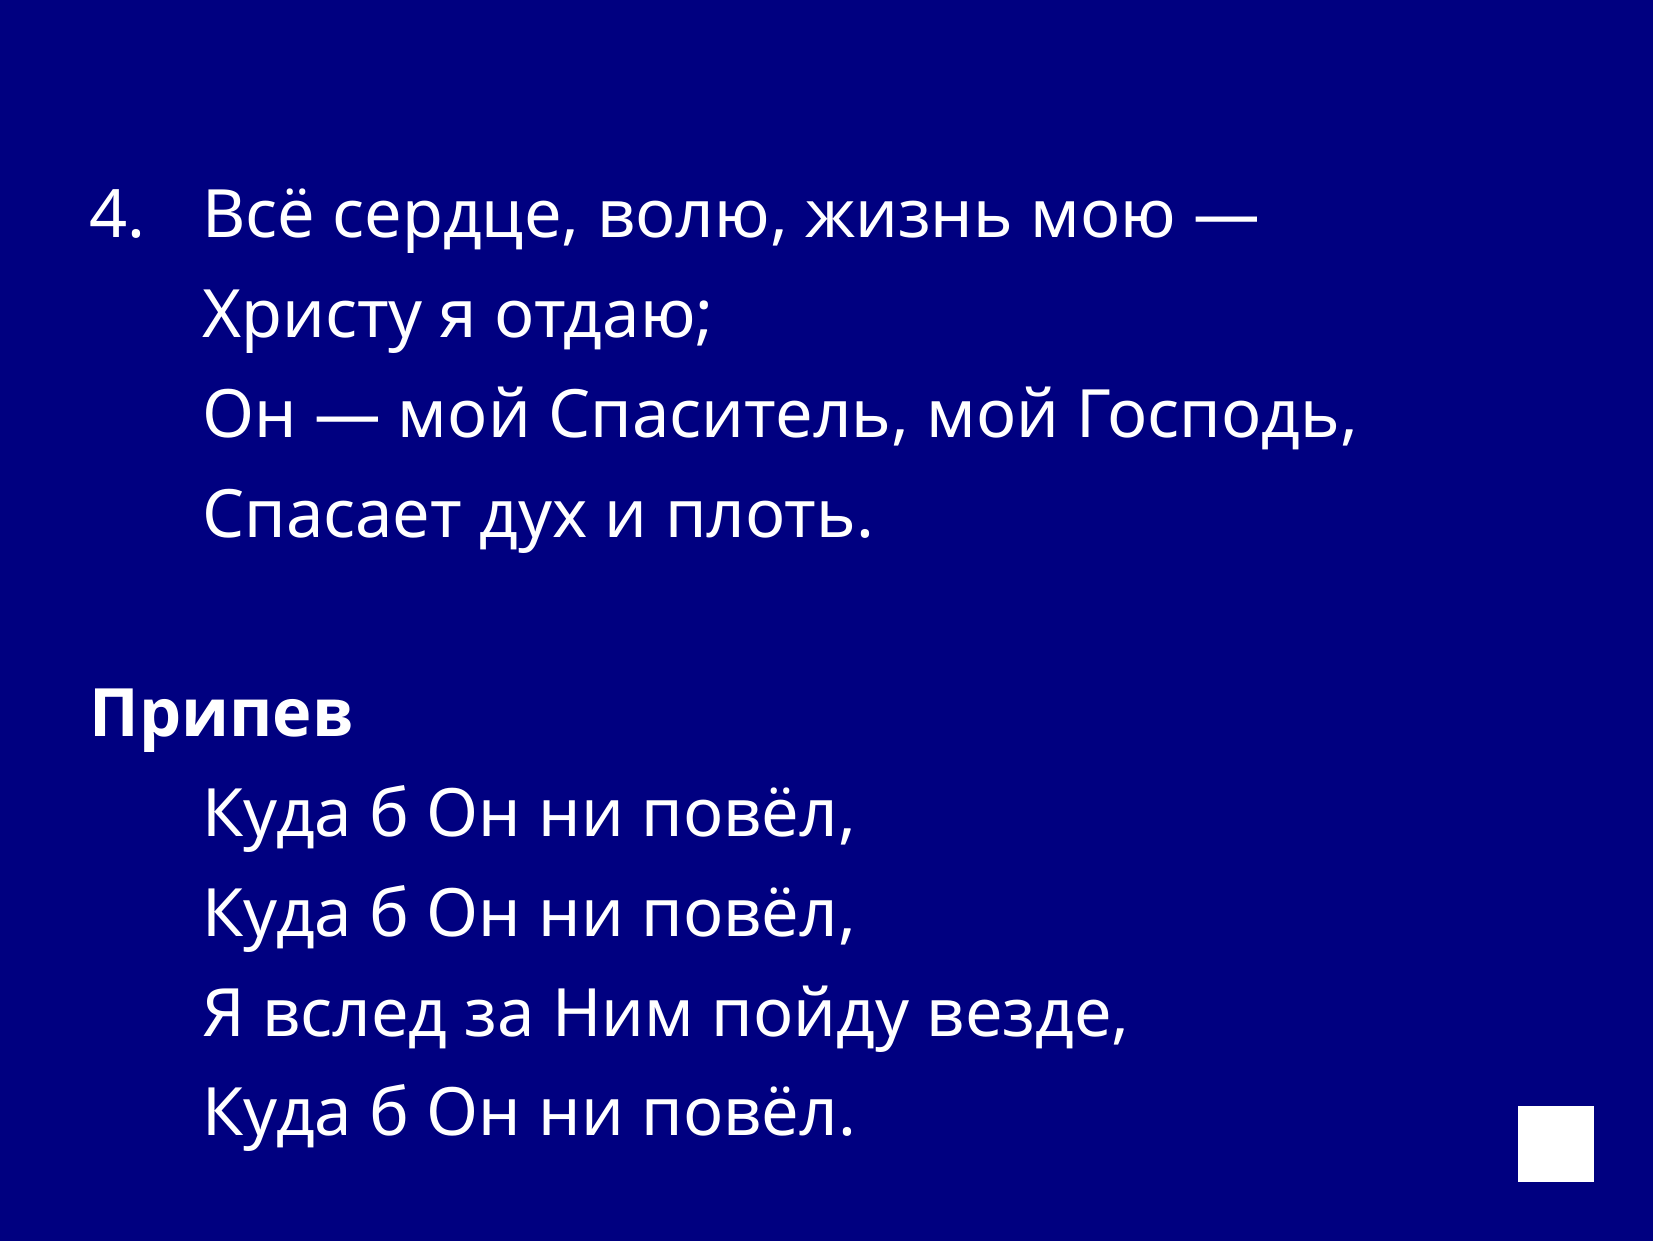

4.	Всё сердце, волю, жизнь мою —
	Христу я отдаю;
	Он — мой Спаситель, мой Господь,
	Спасает дух и плоть.
Припев
	Куда б Он ни повёл,
	Куда б Он ни повёл,
	Я вслед за Ним пойду везде,
	Куда б Он ни повёл.